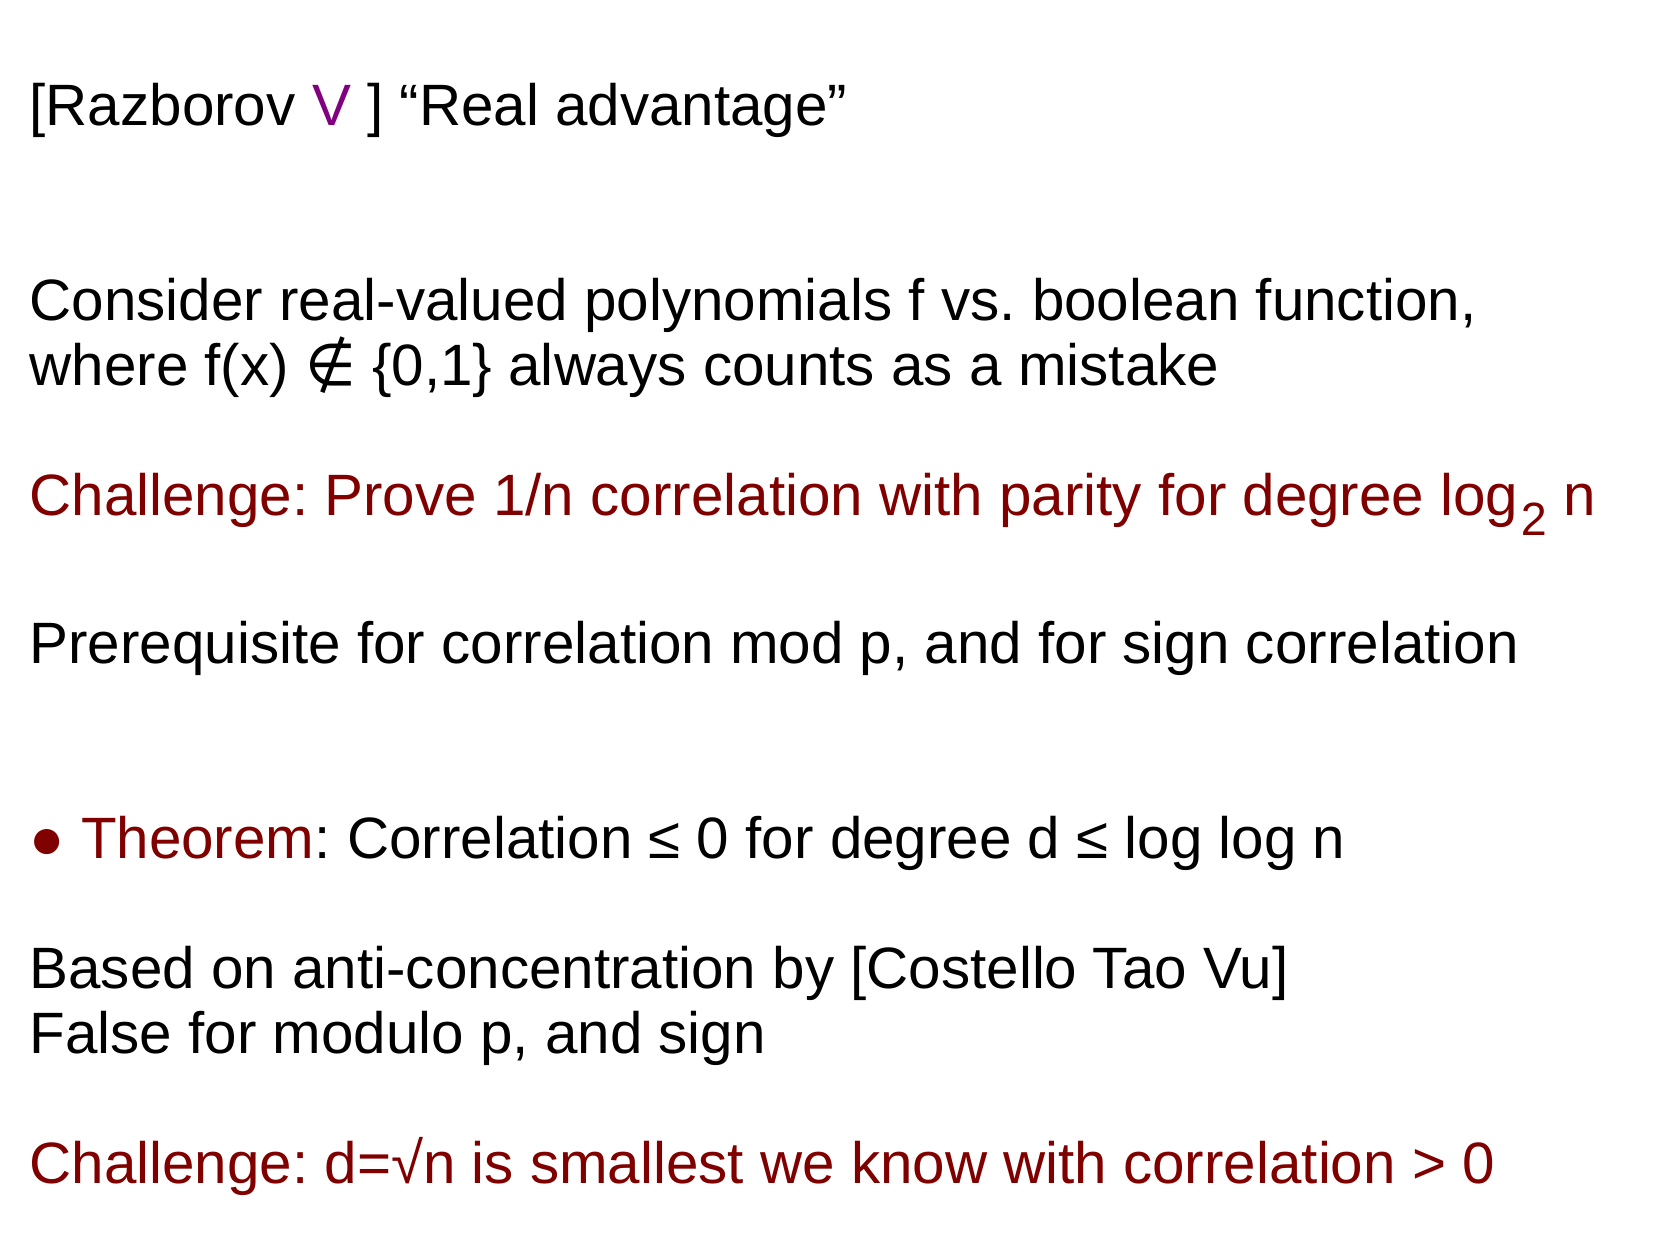

[Razborov V ] “Real advantage”
Consider real-valued polynomials f vs. boolean function,
where f(x) ∉ {0,1} always counts as a mistake
Challenge: Prove 1/n correlation with parity for degree log2 n
Prerequisite for correlation mod p, and for sign correlation
● Theorem: Correlation ≤ 0 for degree d ≤ log log n
Based on anti-concentration by [Costello Tao Vu]
False for modulo p, and sign
Challenge: d=√n is smallest we know with correlation > 0
#